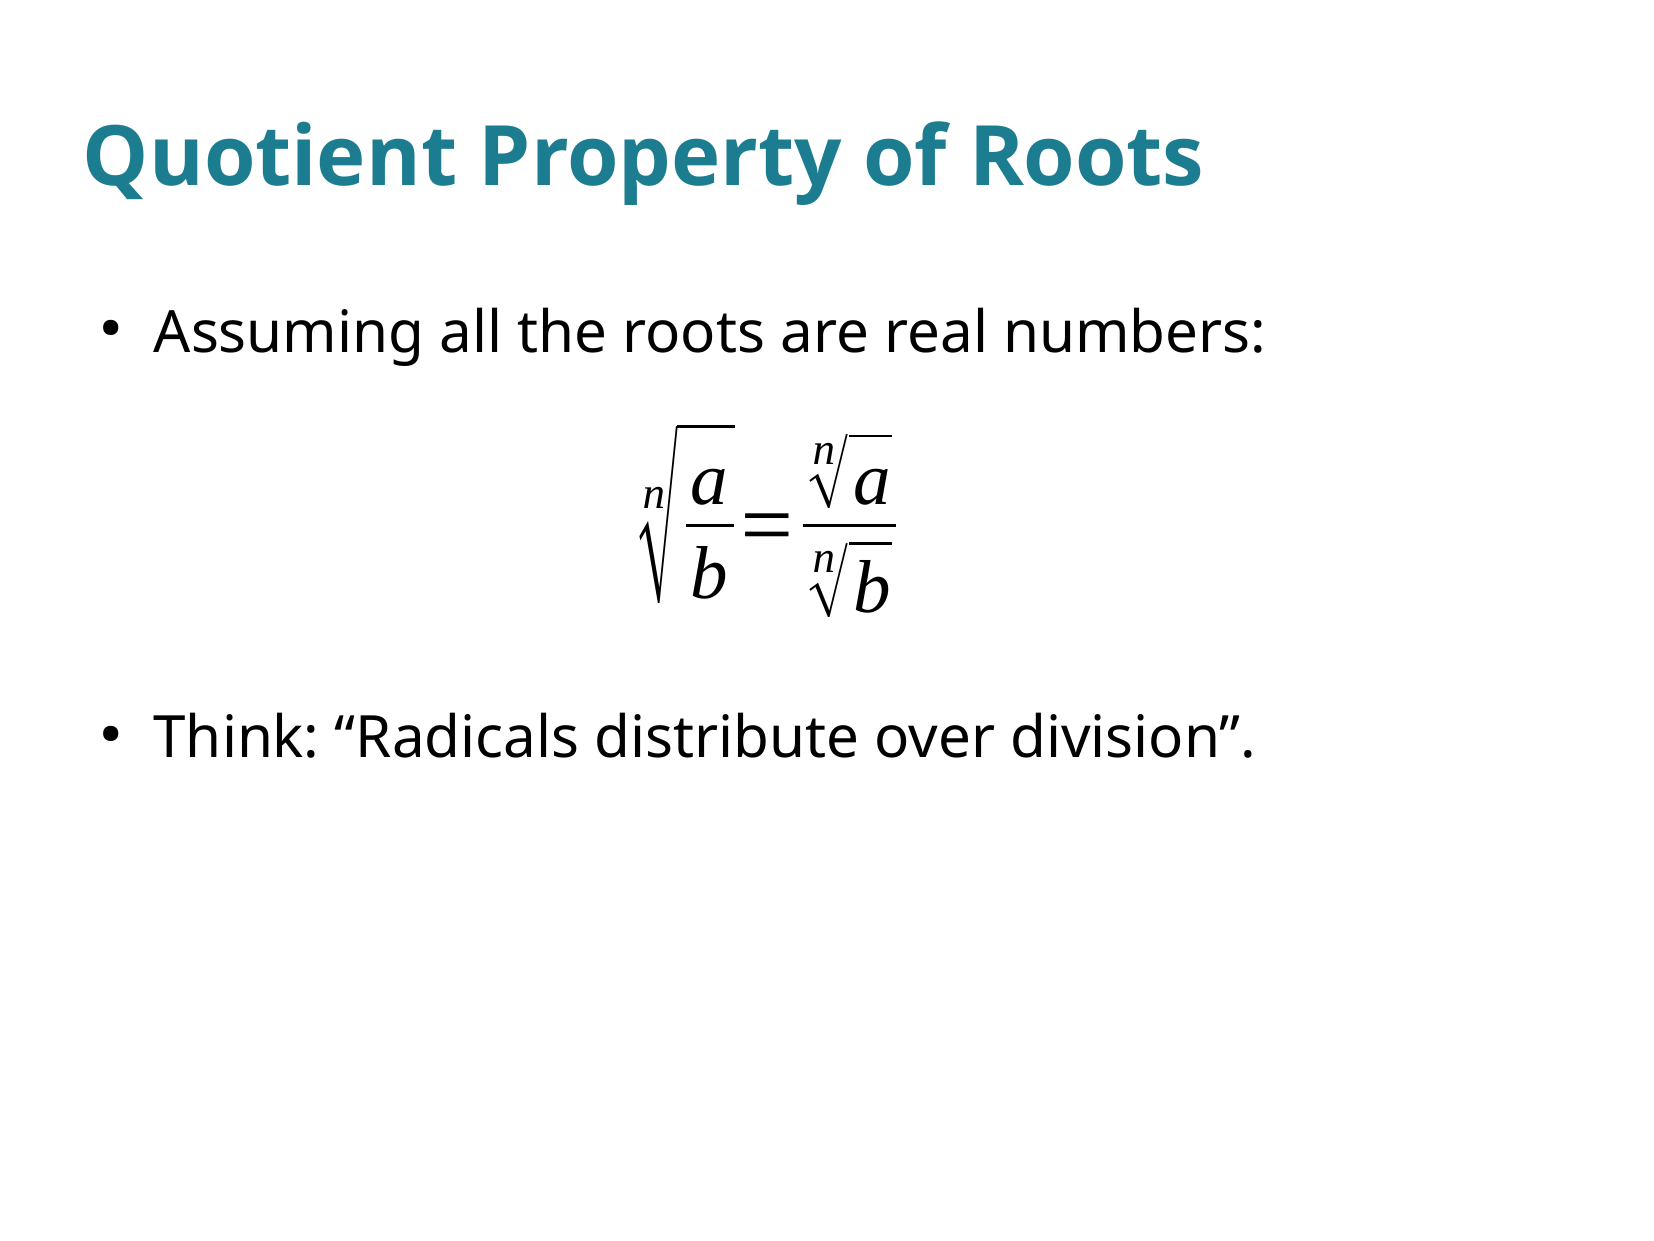

# Quotient Property of Roots
Assuming all the roots are real numbers:
Think: “Radicals distribute over division”.